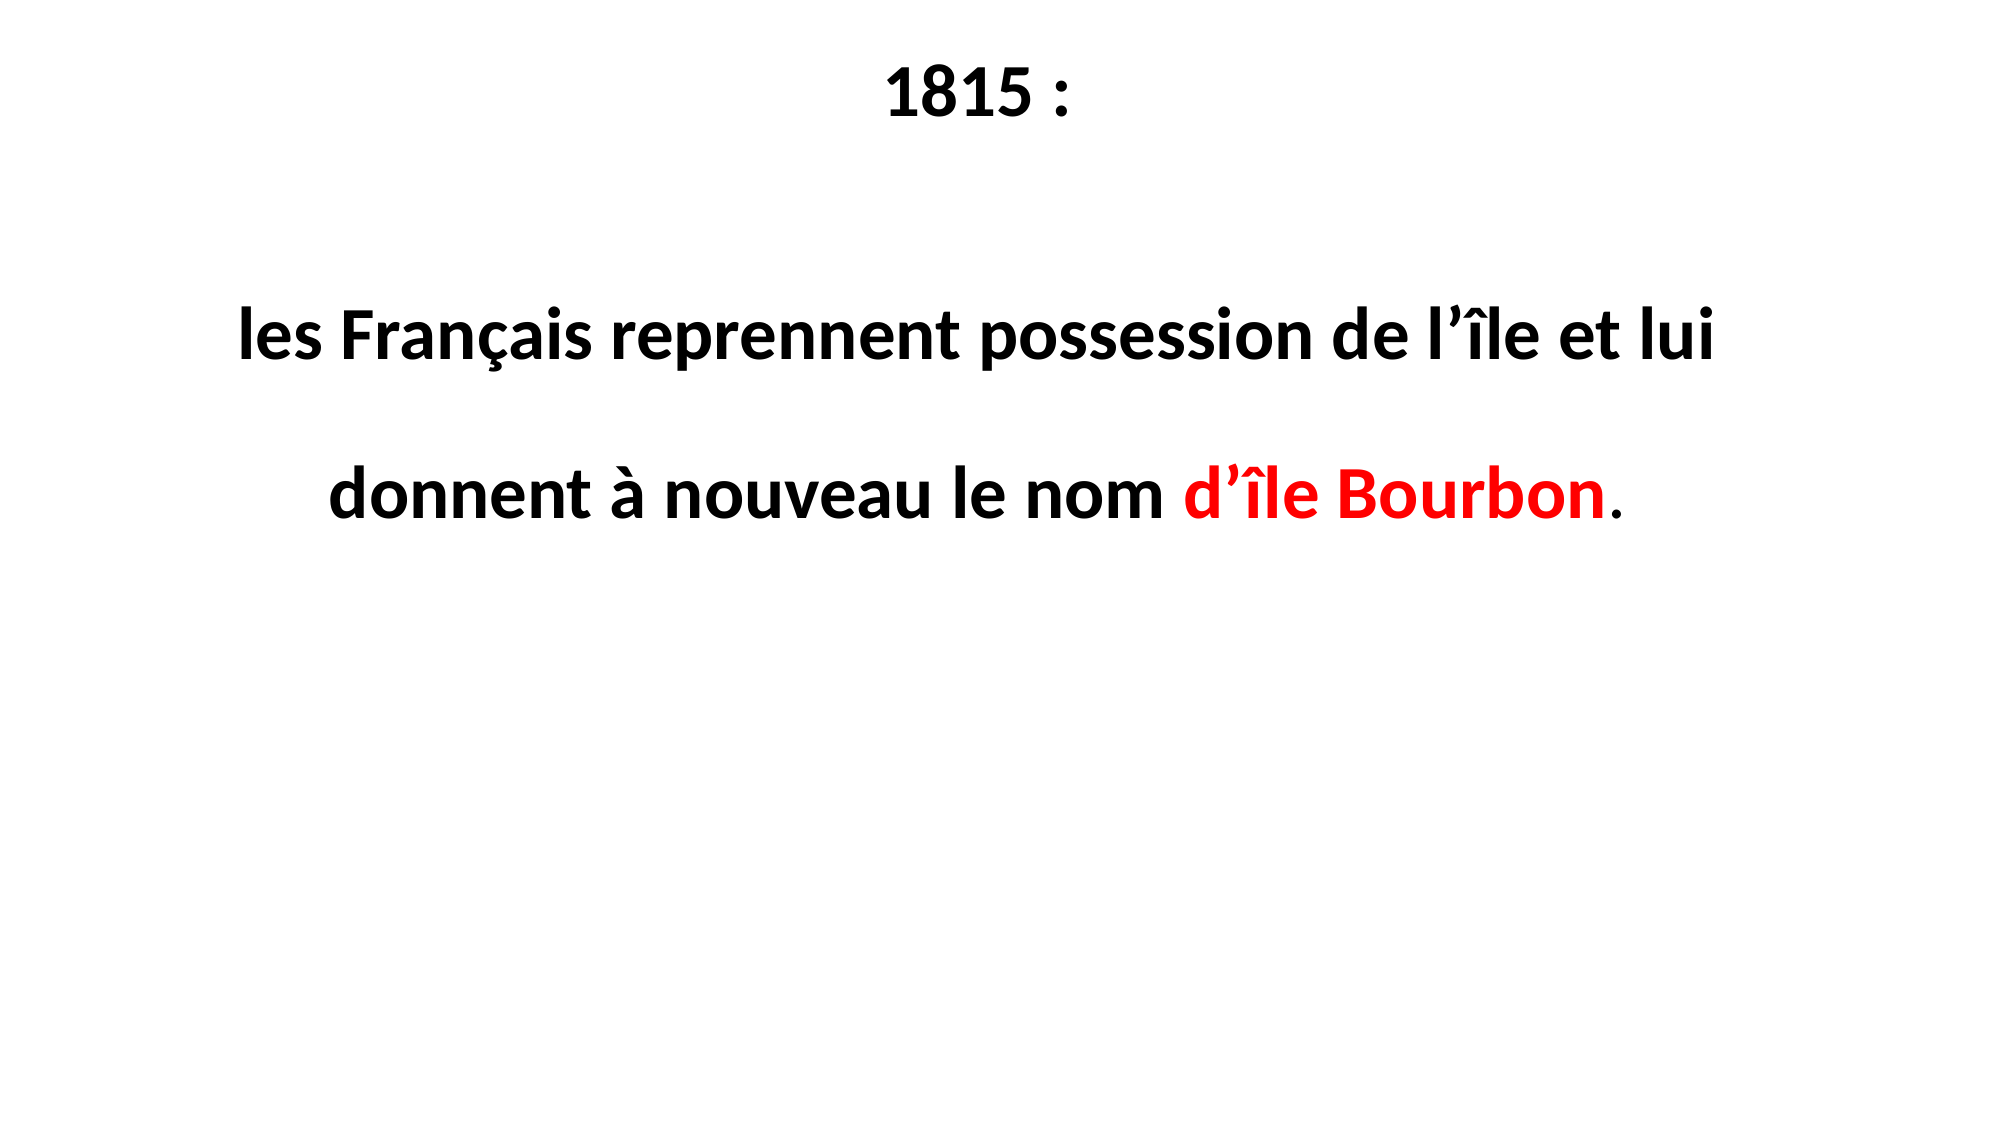

1815 :
les Français reprennent possession de l’île et lui
donnent à nouveau le nom d’île Bourbon.